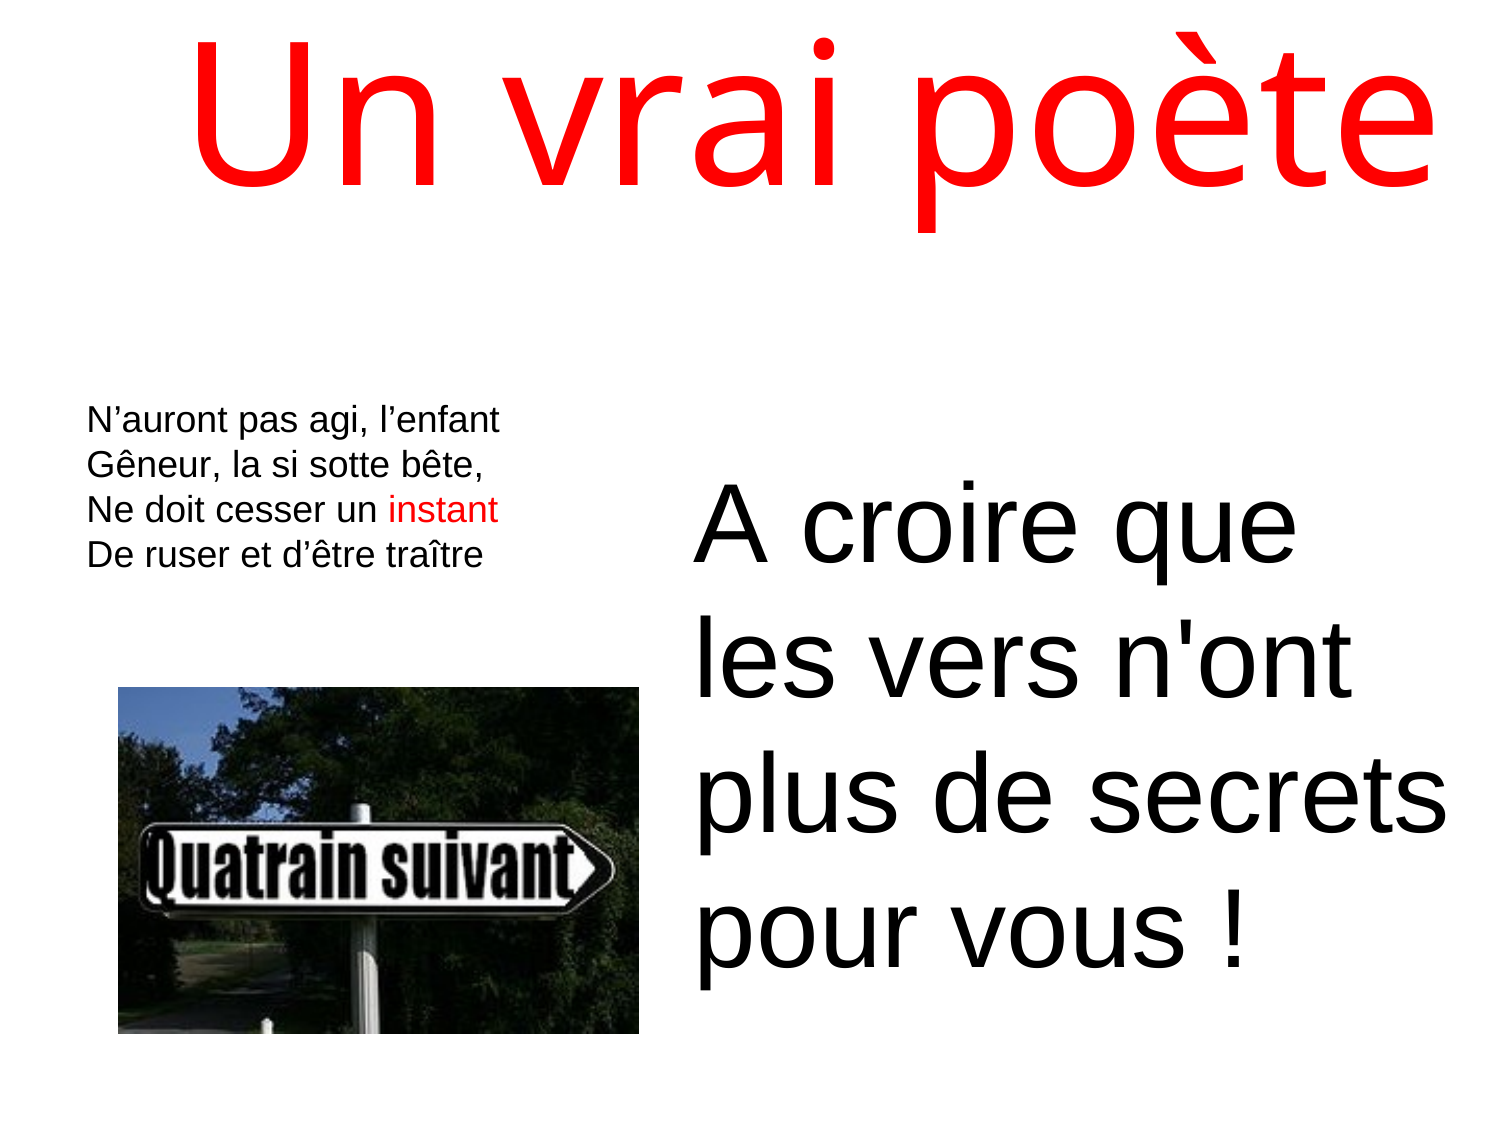

Un vrai poète
N’auront pas agi, l’enfant
Gêneur, la si sotte bête,
Ne doit cesser un instant
De ruser et d’être traître
A croire que les vers n'ont plus de secrets pour vous !